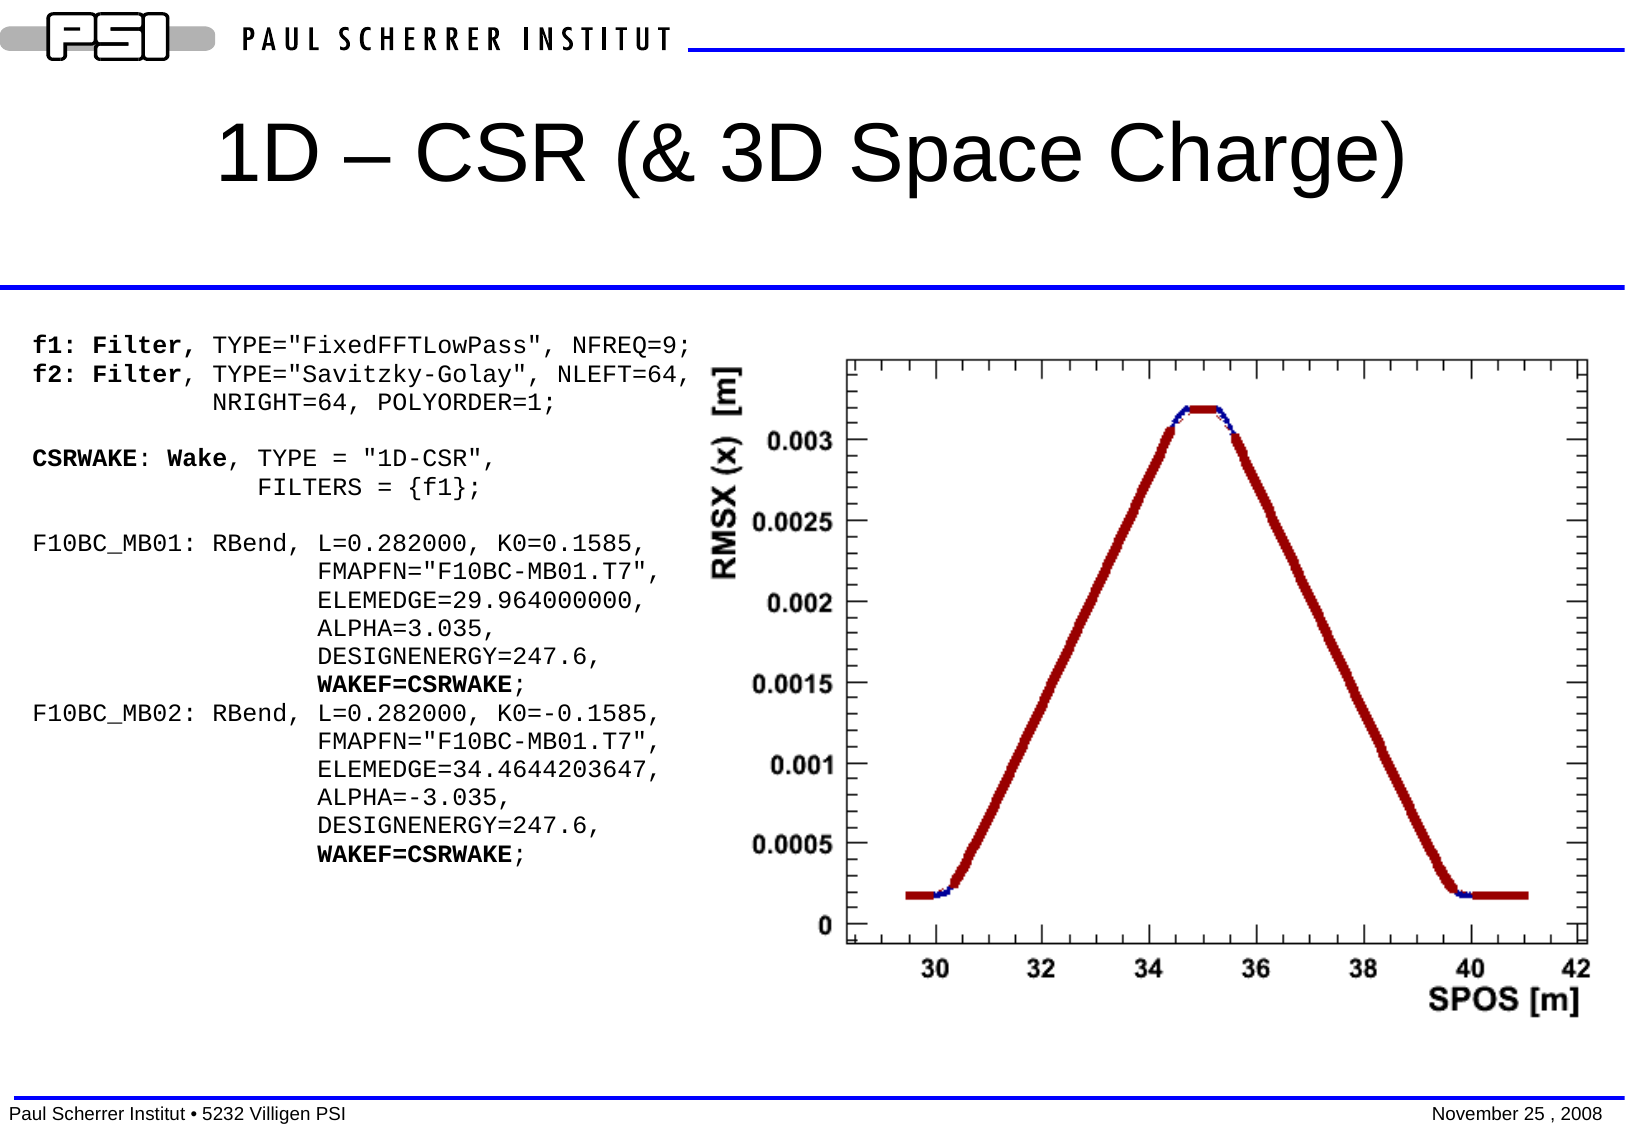

# 1D – CSR (& 3D Space Charge)
f1: Filter, TYPE="FixedFFTLowPass", NFREQ=9;
f2: Filter, TYPE="Savitzky-Golay", NLEFT=64,
 NRIGHT=64, POLYORDER=1;
CSRWAKE: Wake, TYPE = "1D-CSR",
 FILTERS = {f1};
F10BC_MB01: RBend, L=0.282000, K0=0.1585,
	 FMAPFN="F10BC-MB01.T7",
	 ELEMEDGE=29.964000000,
	 ALPHA=3.035,
	 DESIGNENERGY=247.6,
 WAKEF=CSRWAKE;
F10BC_MB02: RBend, L=0.282000, K0=-0.1585,
	 FMAPFN="F10BC-MB01.T7",
	 ELEMEDGE=34.4644203647,
 ALPHA=-3.035,
 DESIGNENERGY=247.6,
 WAKEF=CSRWAKE;